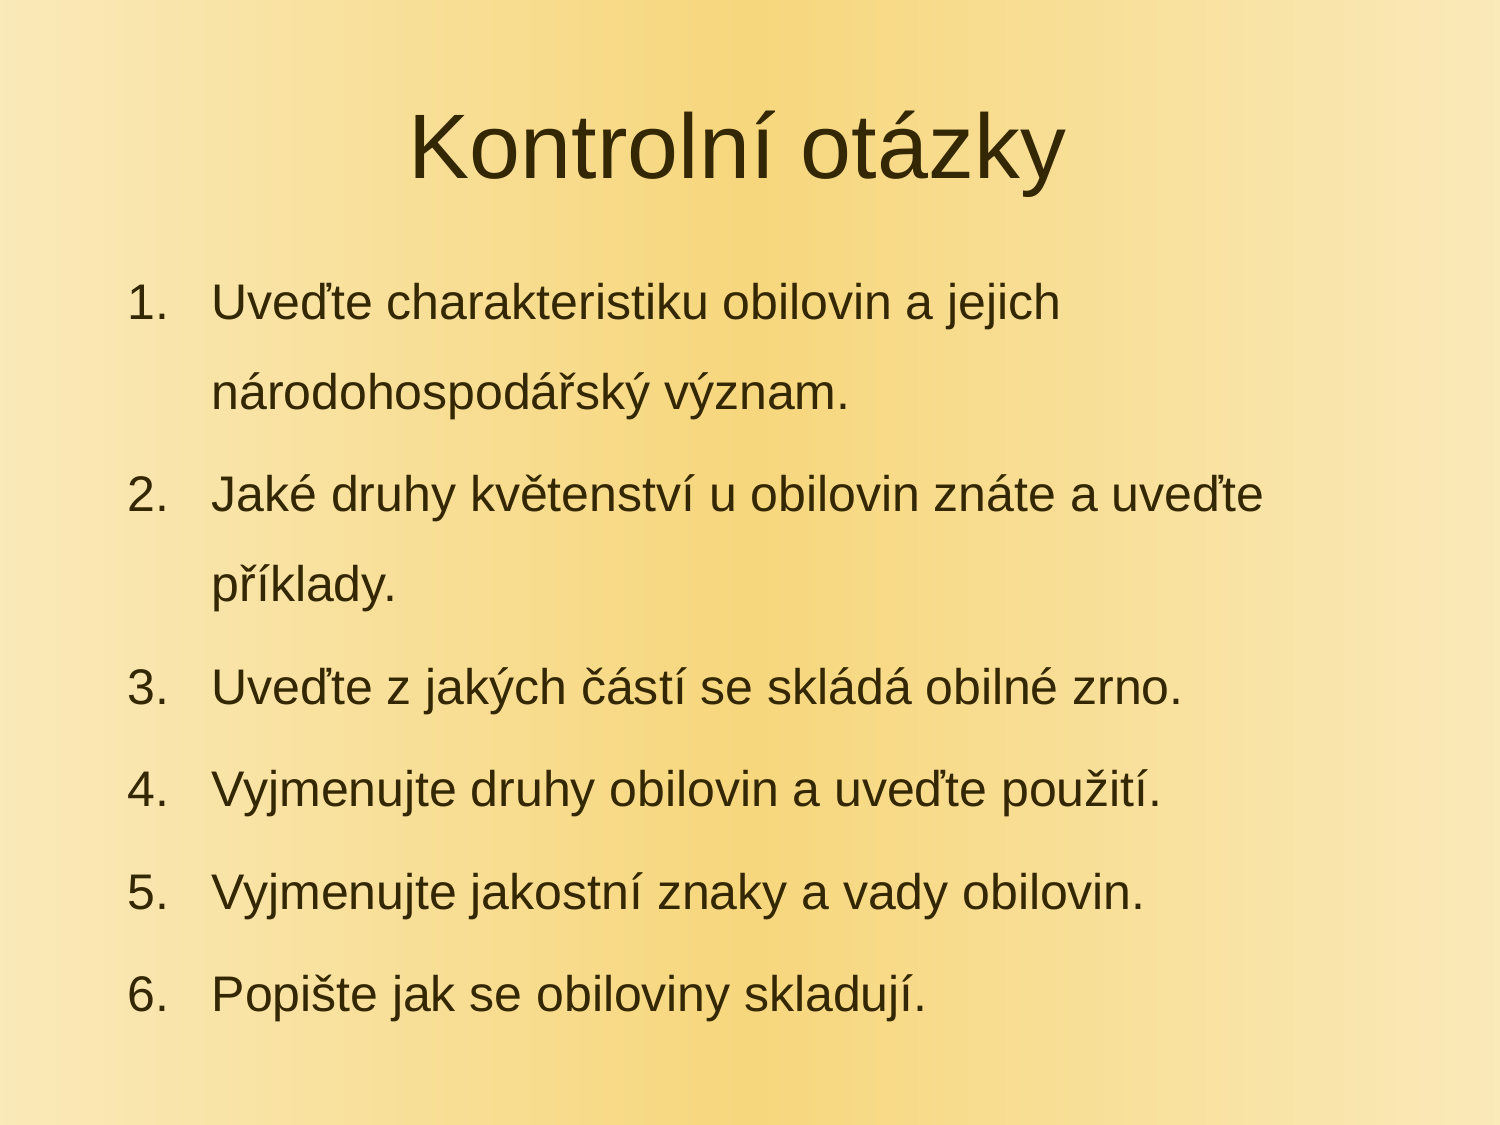

# Kontrolní otázky
Uveďte charakteristiku obilovin a jejich národohospodářský význam.
Jaké druhy květenství u obilovin znáte a uveďte příklady.
Uveďte z jakých částí se skládá obilné zrno.
Vyjmenujte druhy obilovin a uveďte použití.
Vyjmenujte jakostní znaky a vady obilovin.
Popište jak se obiloviny skladují.